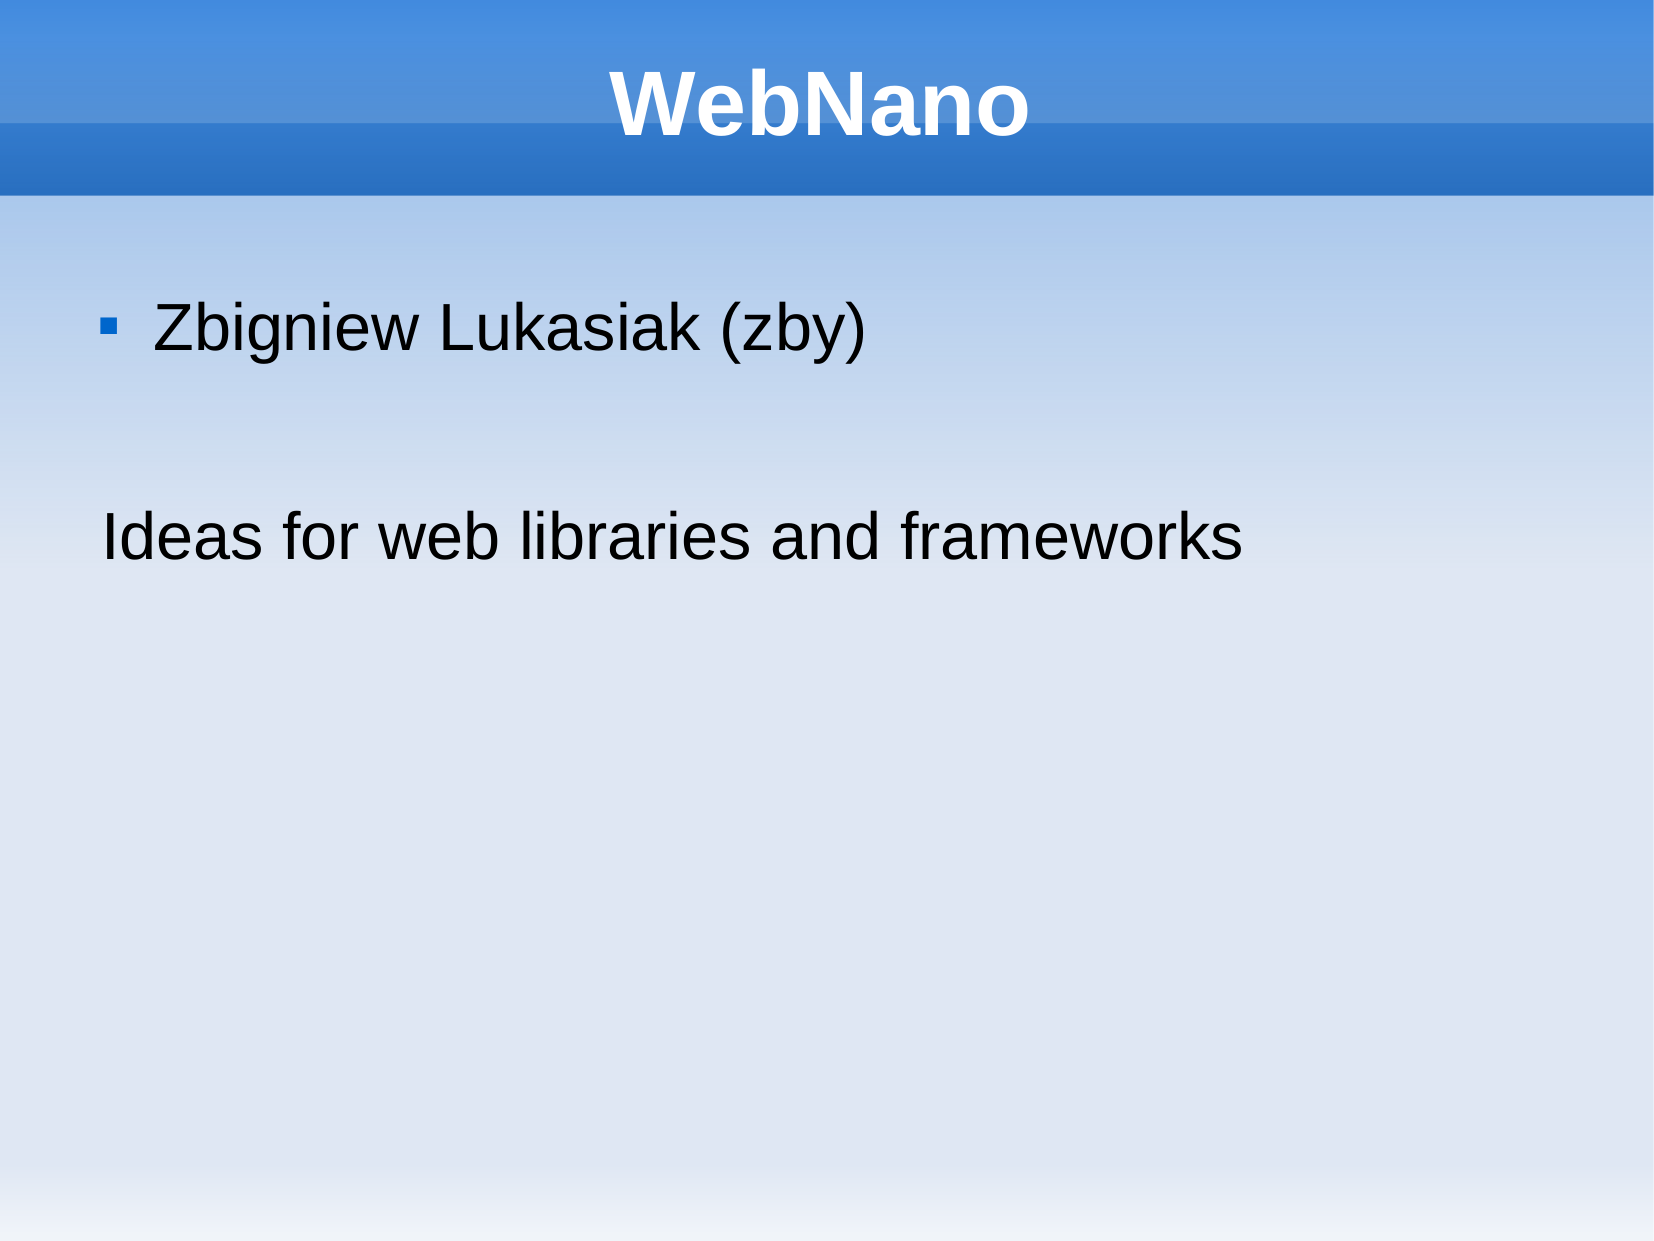

# WebNano
Zbigniew Lukasiak (zby)
 Ideas for web libraries and frameworks